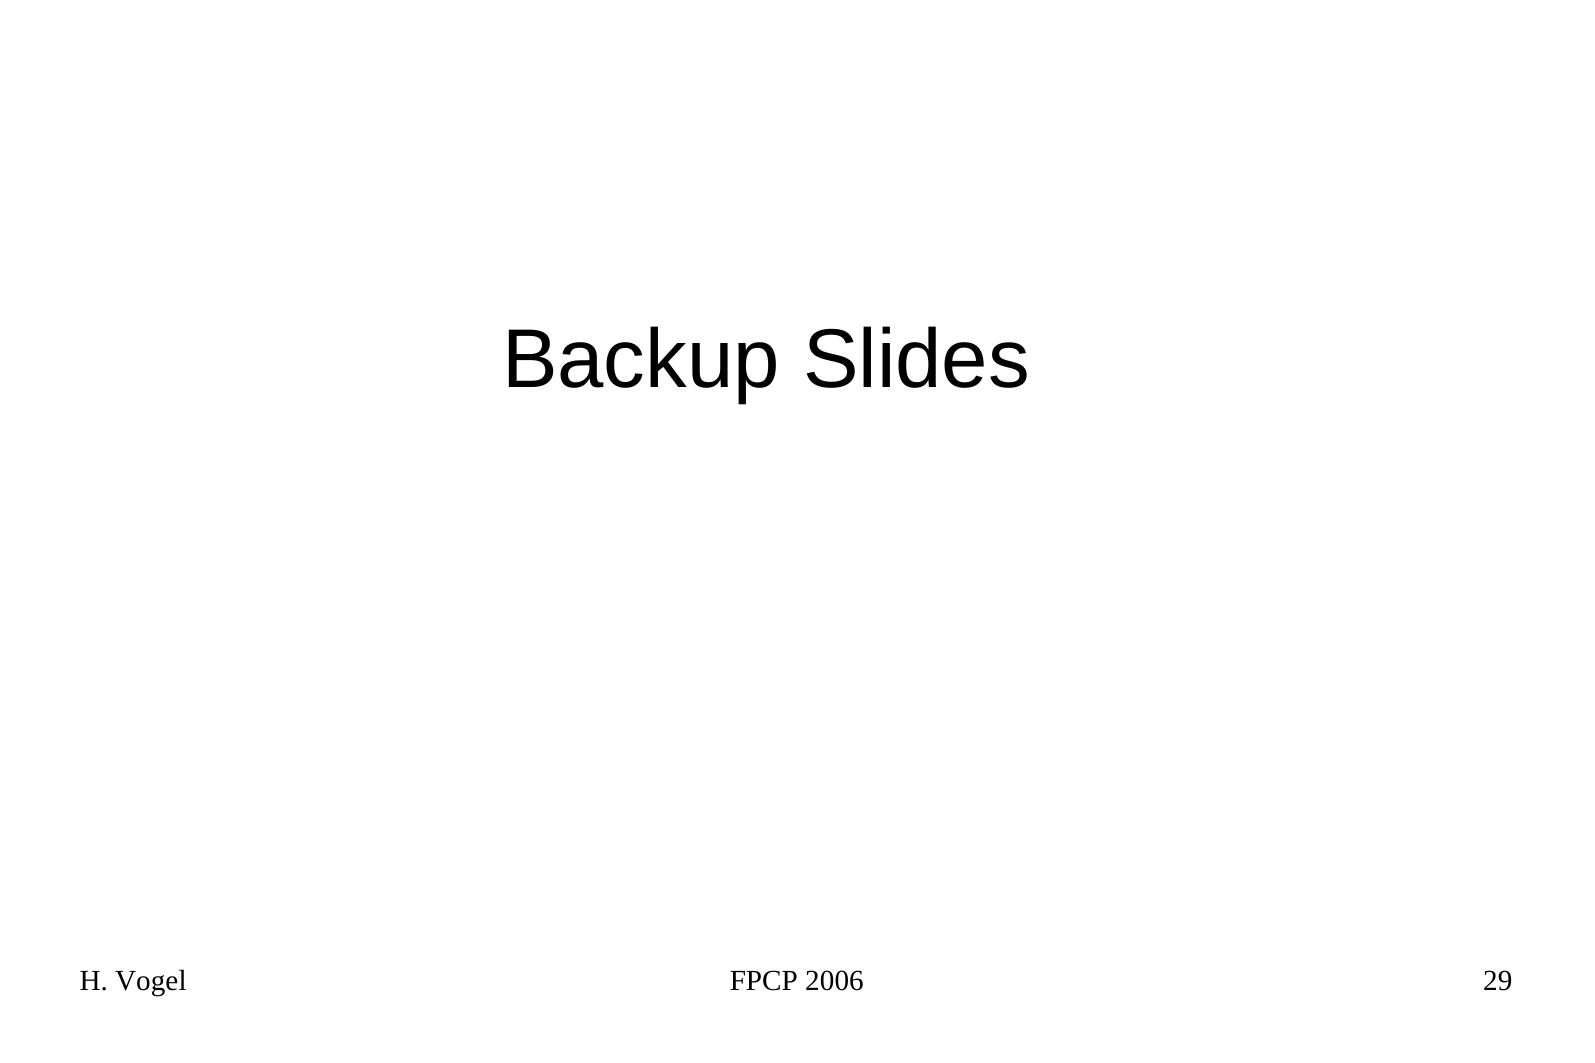

Backup Slides
H. Vogel
FPCP 2006
29